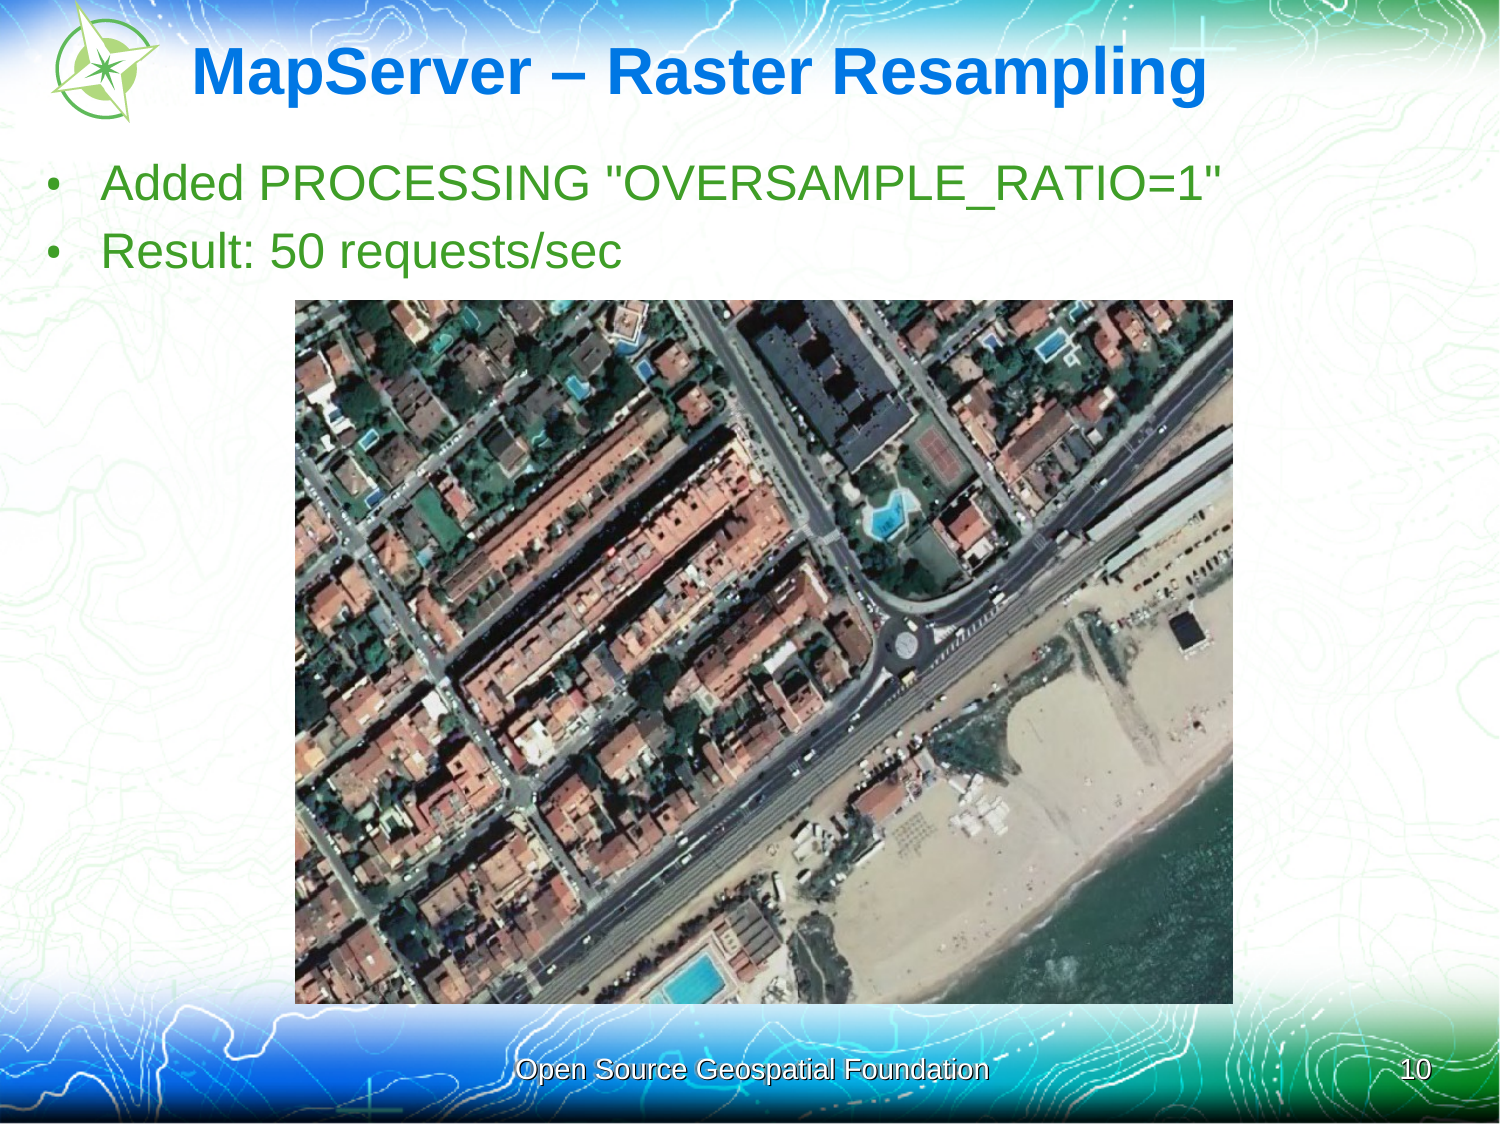

# MapServer – Raster Resampling
Added PROCESSING "OVERSAMPLE_RATIO=1"
Result: 50 requests/sec
Open Source Geospatial Foundation
10